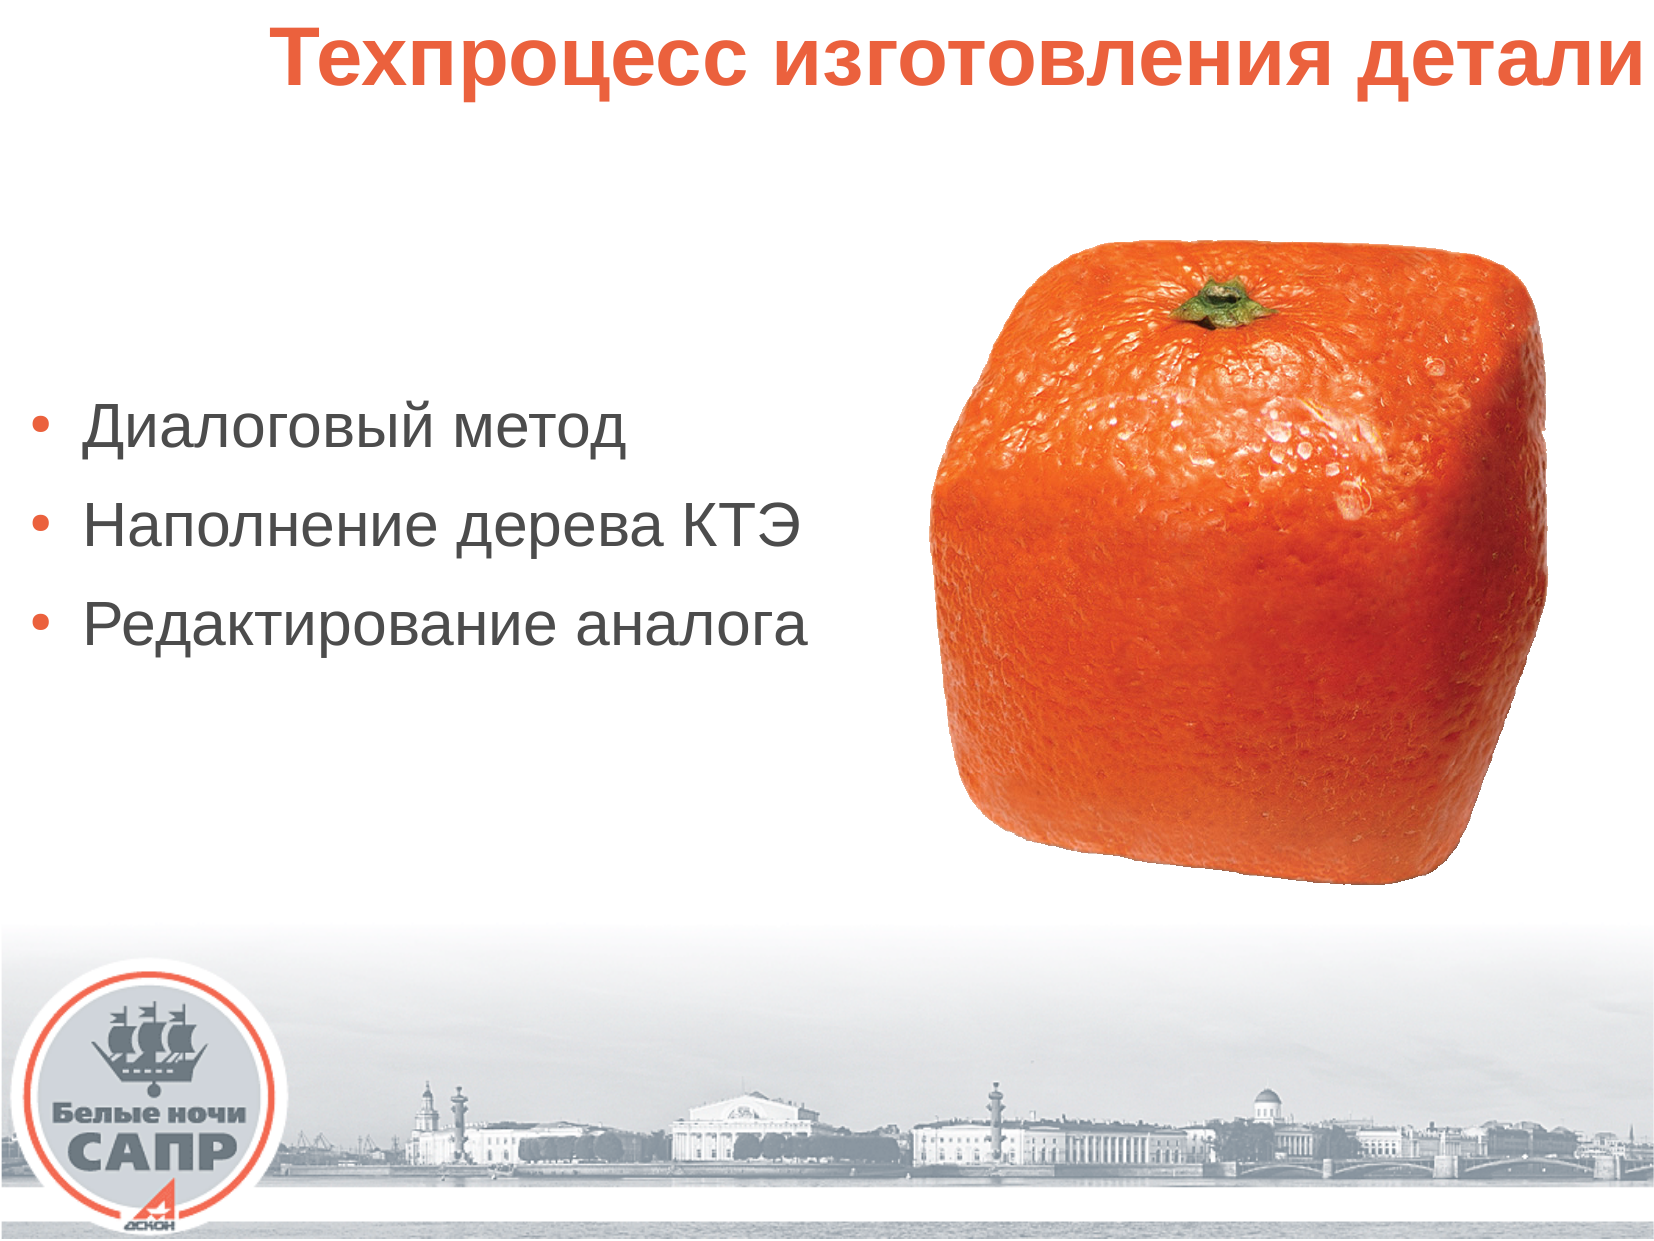

Техпроцесс изготовления детали
# Диалоговый метод
Наполнение дерева КТЭ
Редактирование аналога